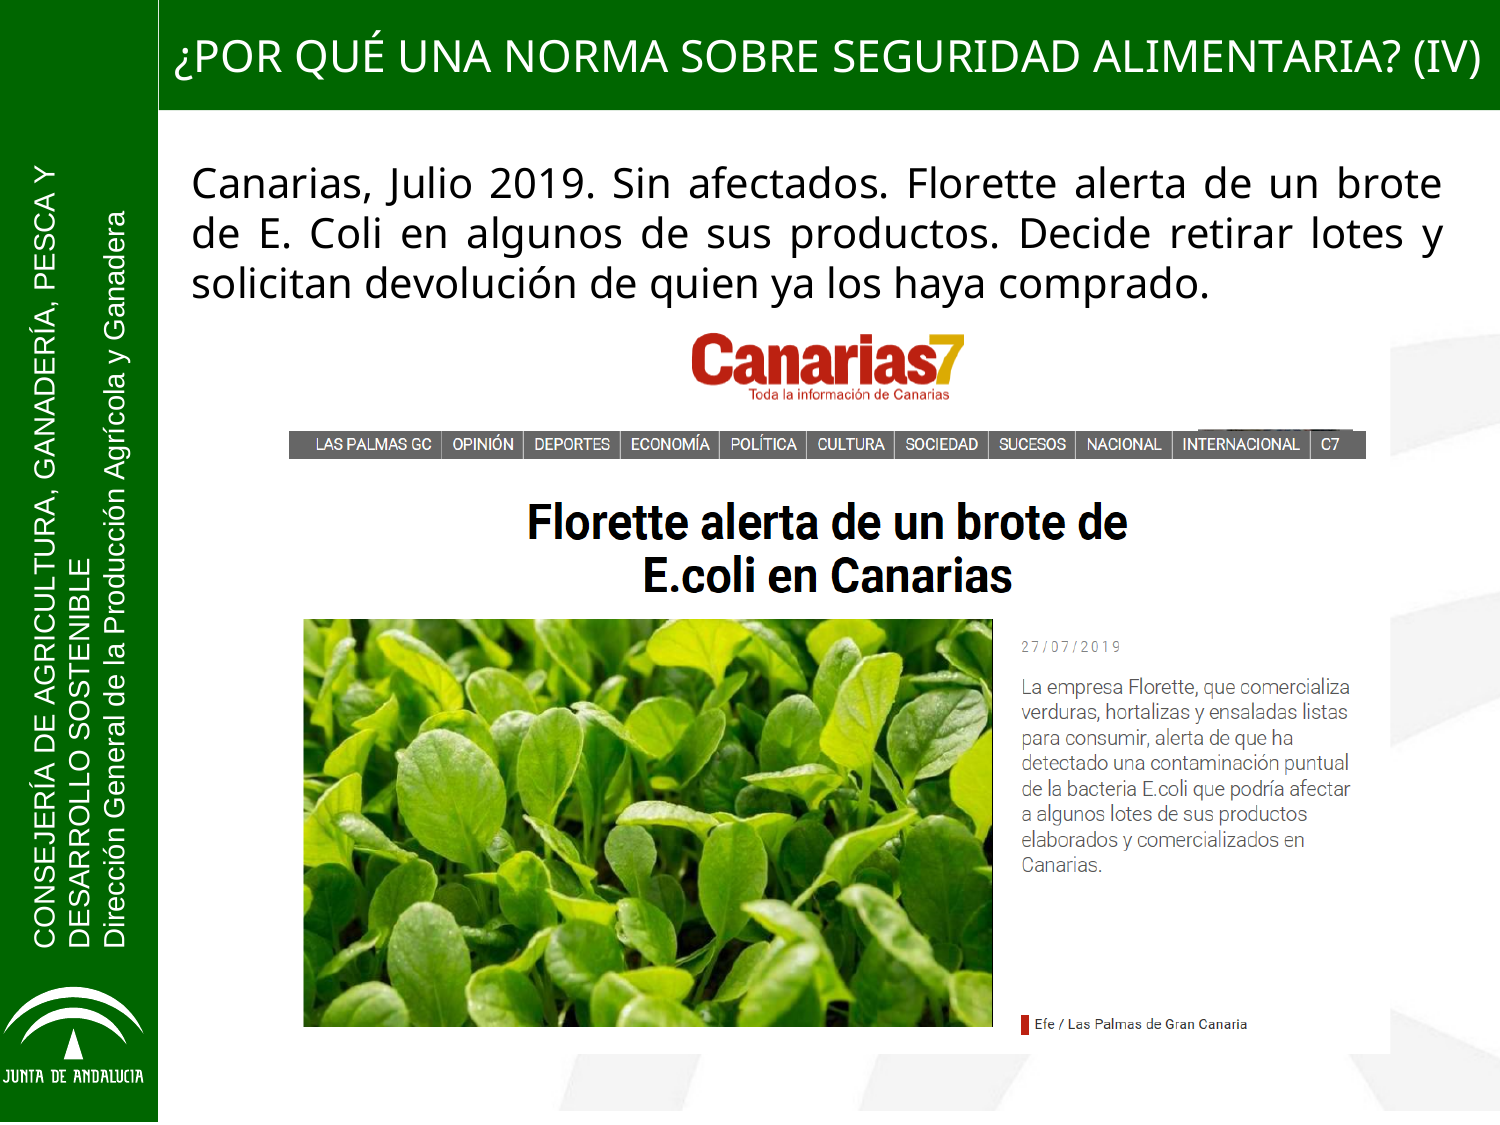

¿POR QUÉ UNA NORMA SOBRE SEGURIDAD ALIMENTARIA? (IV)
Canarias, Julio 2019. Sin afectados. Florette alerta de un brote de E. Coli en algunos de sus productos. Decide retirar lotes y solicitan devolución de quien ya los haya comprado.